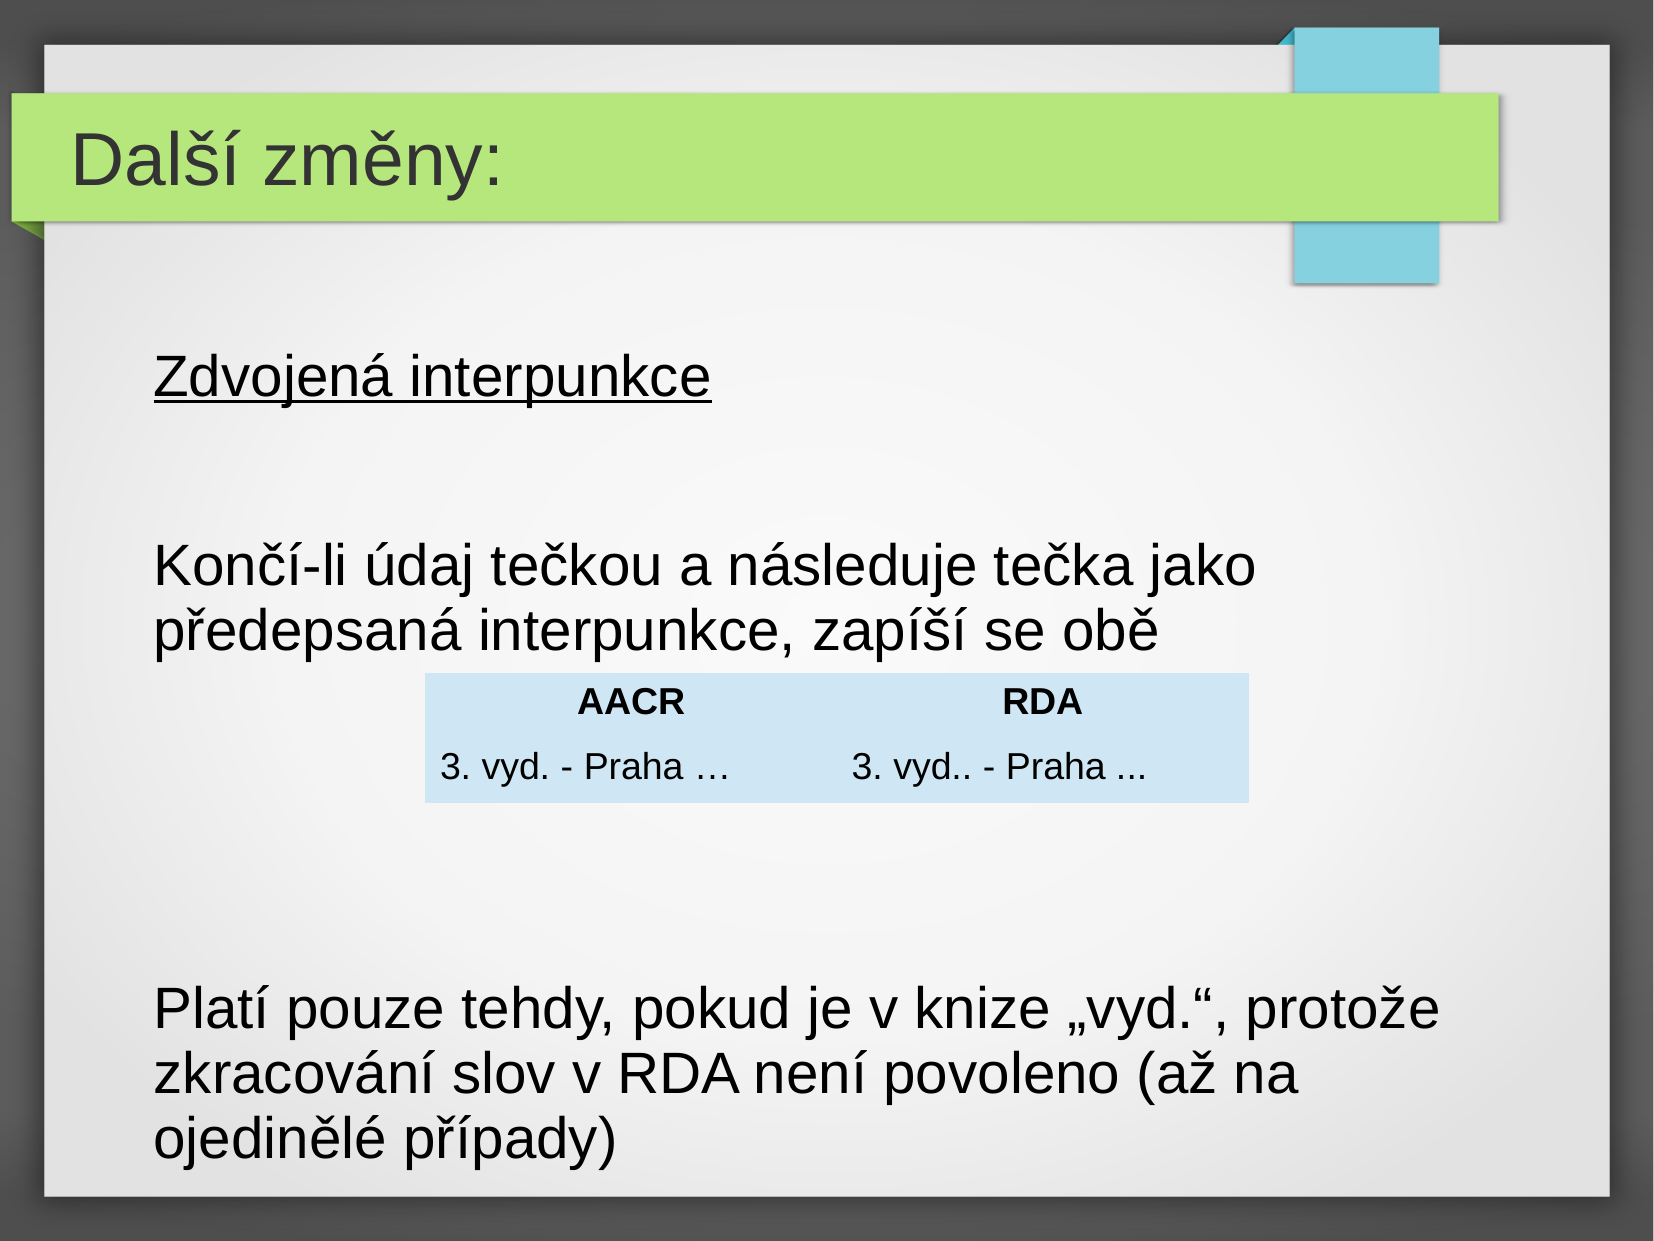

# Další změny:
Zdvojená interpunkce
Končí-li údaj tečkou a následuje tečka jako předepsaná interpunkce, zapíší se obě
Platí pouze tehdy, pokud je v knize „vyd.“, protože zkracování slov v RDA není povoleno (až na ojedinělé případy)
| AACR | RDA |
| --- | --- |
| 3. vyd. - Praha … | 3. vyd.. - Praha ... |